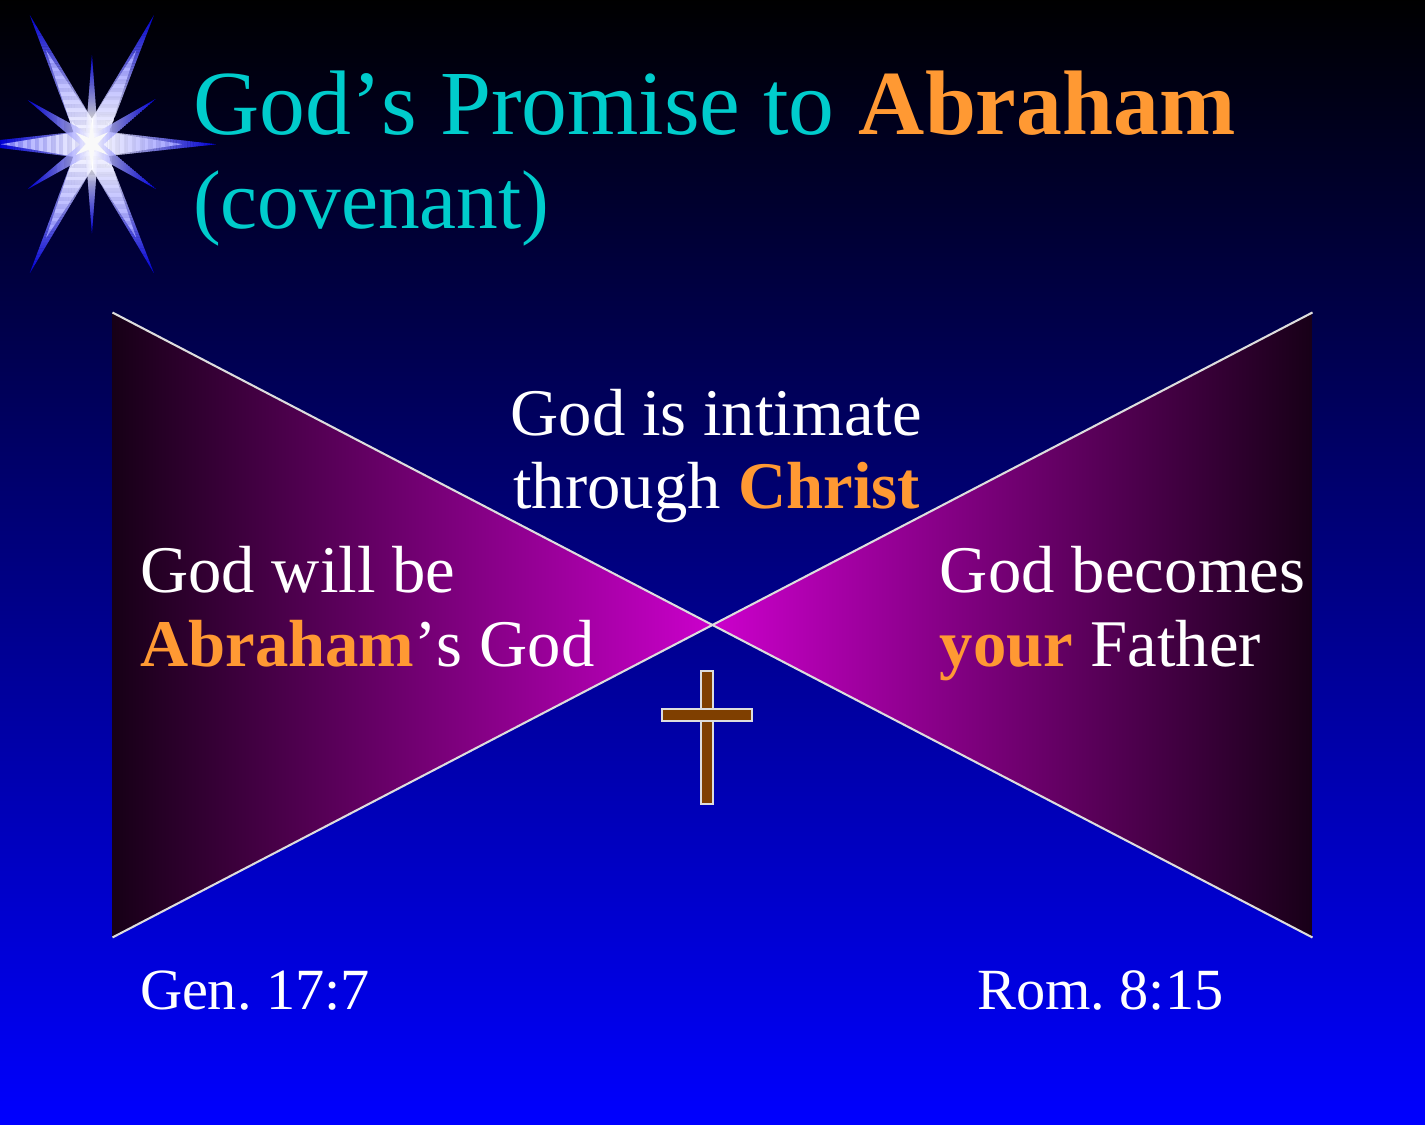

# God’s Promise to Abraham (covenant)
God is intimate through Christ
God will be Abraham’s God
God becomes your Father
Rom. 8:15
Gen. 17:7